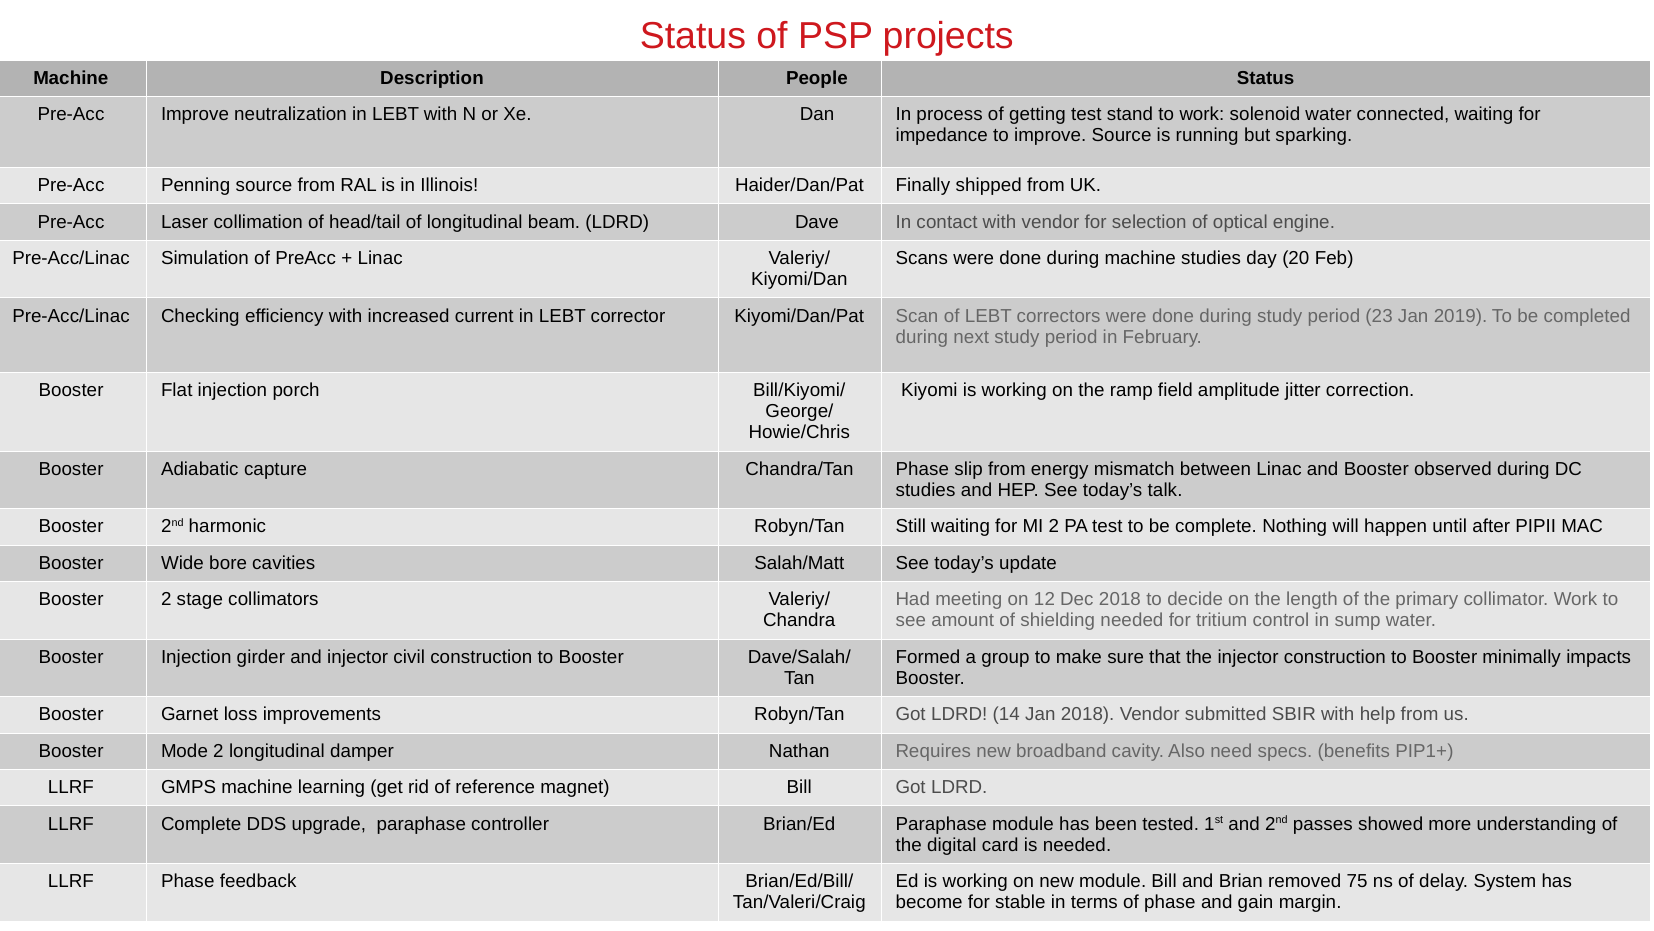

Status of PSP projects
| Machine | Description | People | Status |
| --- | --- | --- | --- |
| Pre-Acc | Improve neutralization in LEBT with N or Xe. | Dan | In process of getting test stand to work: solenoid water connected, waiting for impedance to improve. Source is running but sparking. |
| Pre-Acc | Penning source from RAL is in Illinois! | Haider/Dan/Pat | Finally shipped from UK. |
| Pre-Acc | Laser collimation of head/tail of longitudinal beam. (LDRD) | Dave | In contact with vendor for selection of optical engine. |
| Pre-Acc/Linac | Simulation of PreAcc + Linac | Valeriy/Kiyomi/Dan | Scans were done during machine studies day (20 Feb) |
| Pre-Acc/Linac | Checking efficiency with increased current in LEBT corrector | Kiyomi/Dan/Pat | Scan of LEBT correctors were done during study period (23 Jan 2019). To be completed during next study period in February. |
| Booster | Flat injection porch | Bill/Kiyomi/George/Howie/Chris | Kiyomi is working on the ramp field amplitude jitter correction. |
| Booster | Adiabatic capture | Chandra/Tan | Phase slip from energy mismatch between Linac and Booster observed during DC studies and HEP. See today’s talk. |
| Booster | 2nd harmonic | Robyn/Tan | Still waiting for MI 2 PA test to be complete. Nothing will happen until after PIPII MAC |
| Booster | Wide bore cavities | Salah/Matt | See today’s update |
| Booster | 2 stage collimators | Valeriy/Chandra | Had meeting on 12 Dec 2018 to decide on the length of the primary collimator. Work to see amount of shielding needed for tritium control in sump water. |
| Booster | Injection girder and injector civil construction to Booster | Dave/Salah/ Tan | Formed a group to make sure that the injector construction to Booster minimally impacts Booster. |
| Booster | Garnet loss improvements | Robyn/Tan | Got LDRD! (14 Jan 2018). Vendor submitted SBIR with help from us. |
| Booster | Mode 2 longitudinal damper | Nathan | Requires new broadband cavity. Also need specs. (benefits PIP1+) |
| LLRF | GMPS machine learning (get rid of reference magnet) | Bill | Got LDRD. |
| LLRF | Complete DDS upgrade, paraphase controller | Brian/Ed | Paraphase module has been tested. 1st and 2nd passes showed more understanding of the digital card is needed. |
| LLRF | Phase feedback | Brian/Ed/Bill/Tan/Valeri/Craig | Ed is working on new module. Bill and Brian removed 75 ns of delay. System has become for stable in terms of phase and gain margin. |
# Beam physics projects